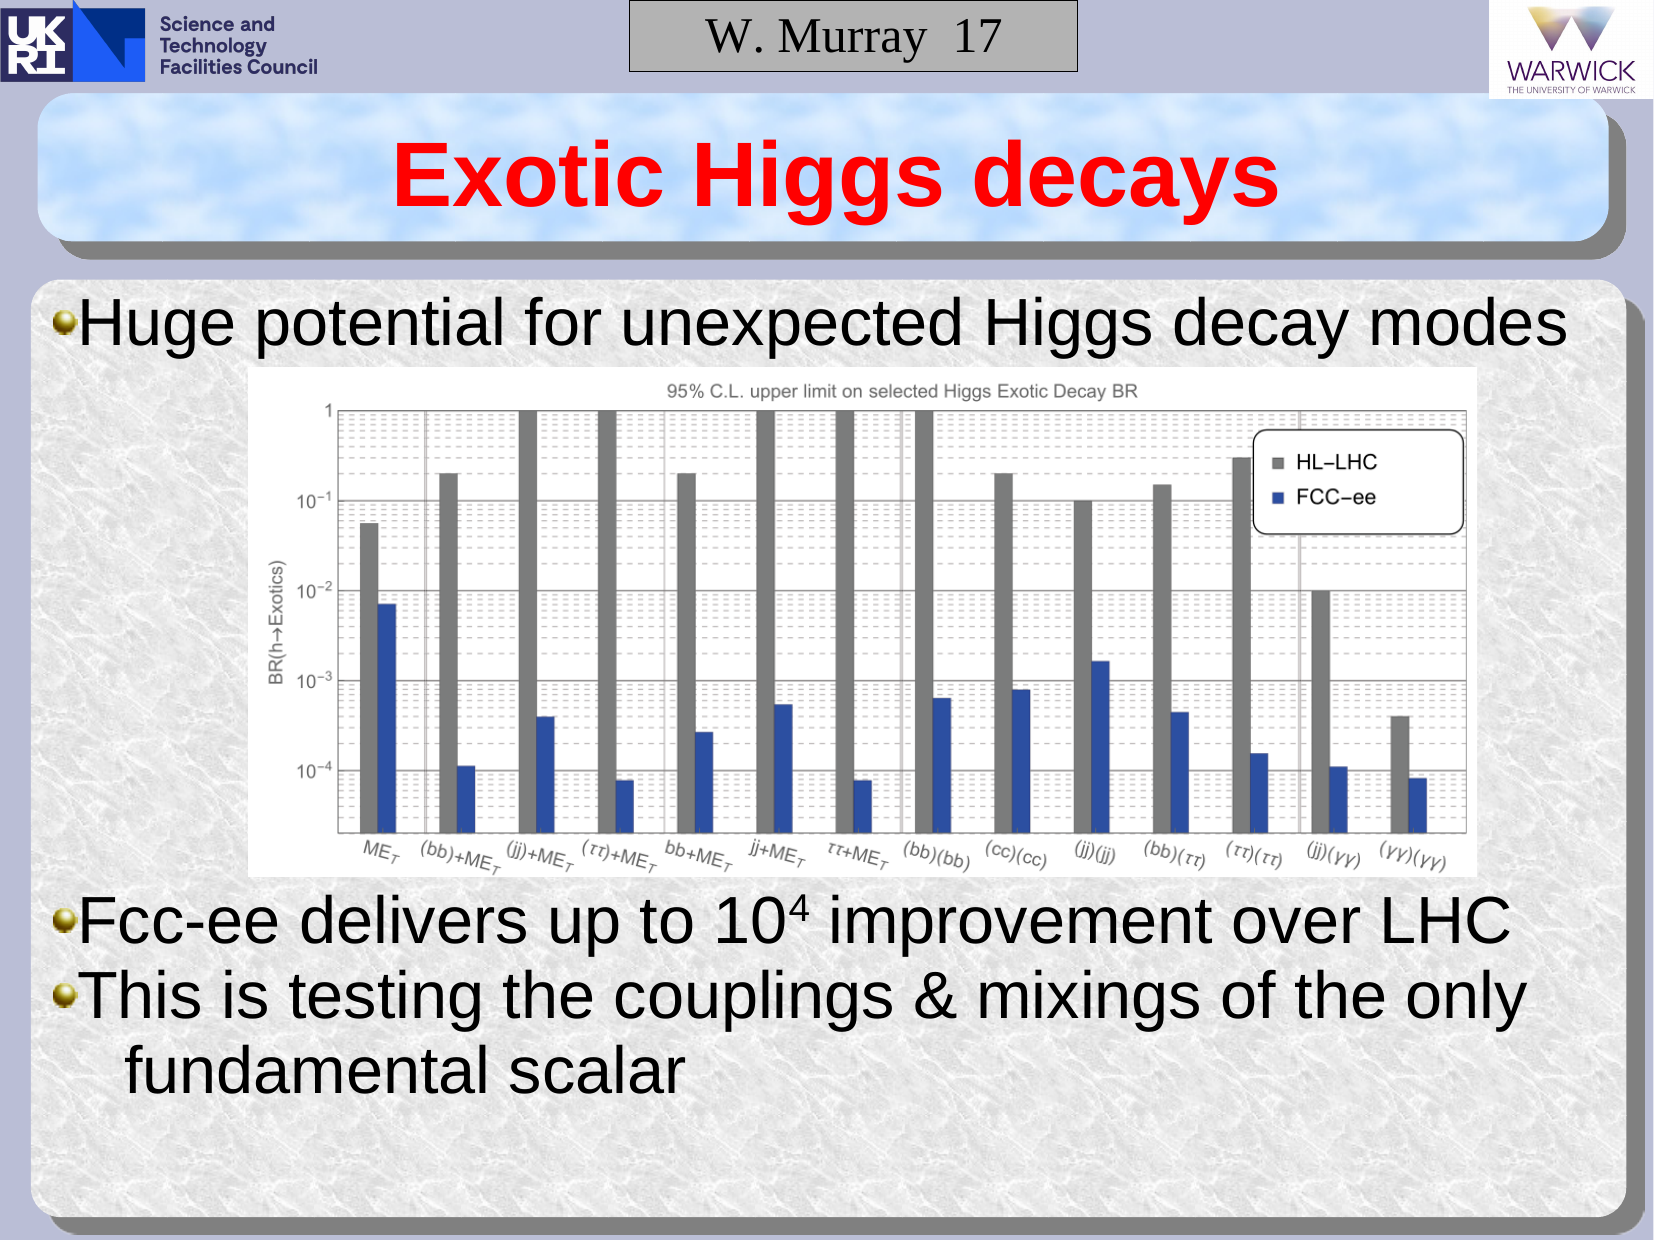

# Exotic Higgs decays
Huge potential for unexpected Higgs decay modes
Fcc-ee delivers up to 104 improvement over LHC
This is testing the couplings & mixings of the only fundamental scalar